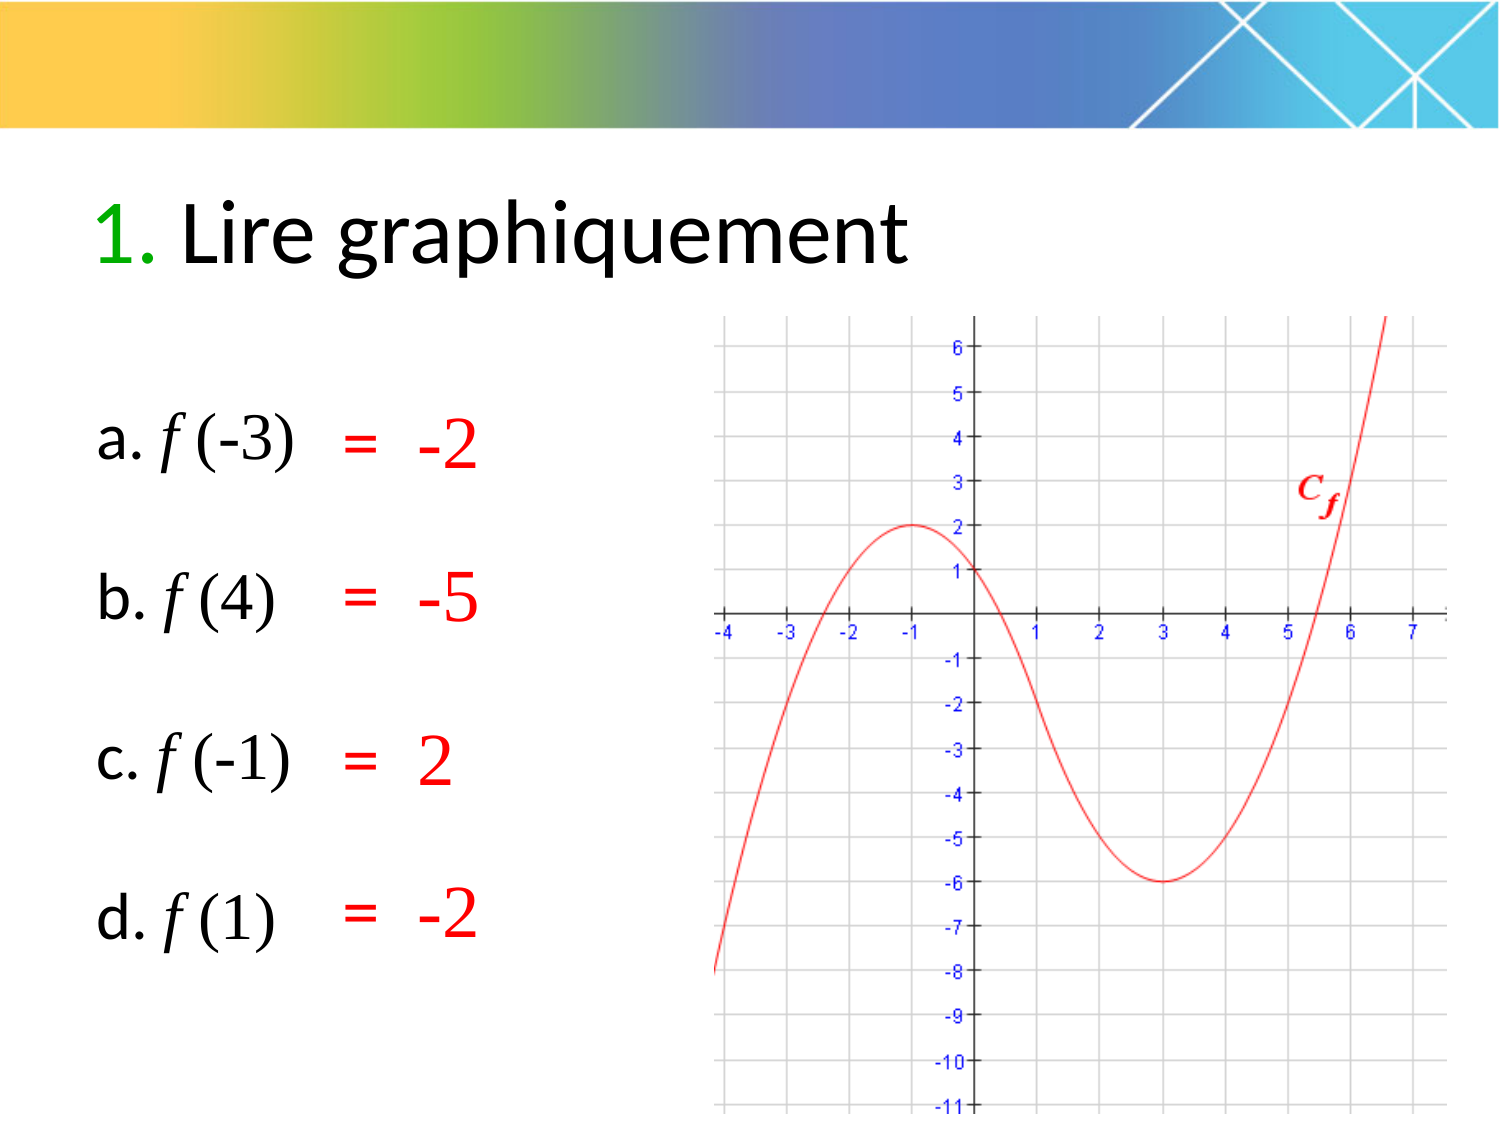

# 1. Lire graphiquement
a. f (-3)
b. f (4)
c. f (-1)
d. f (1)
= -2
= -5
= 2
= -2